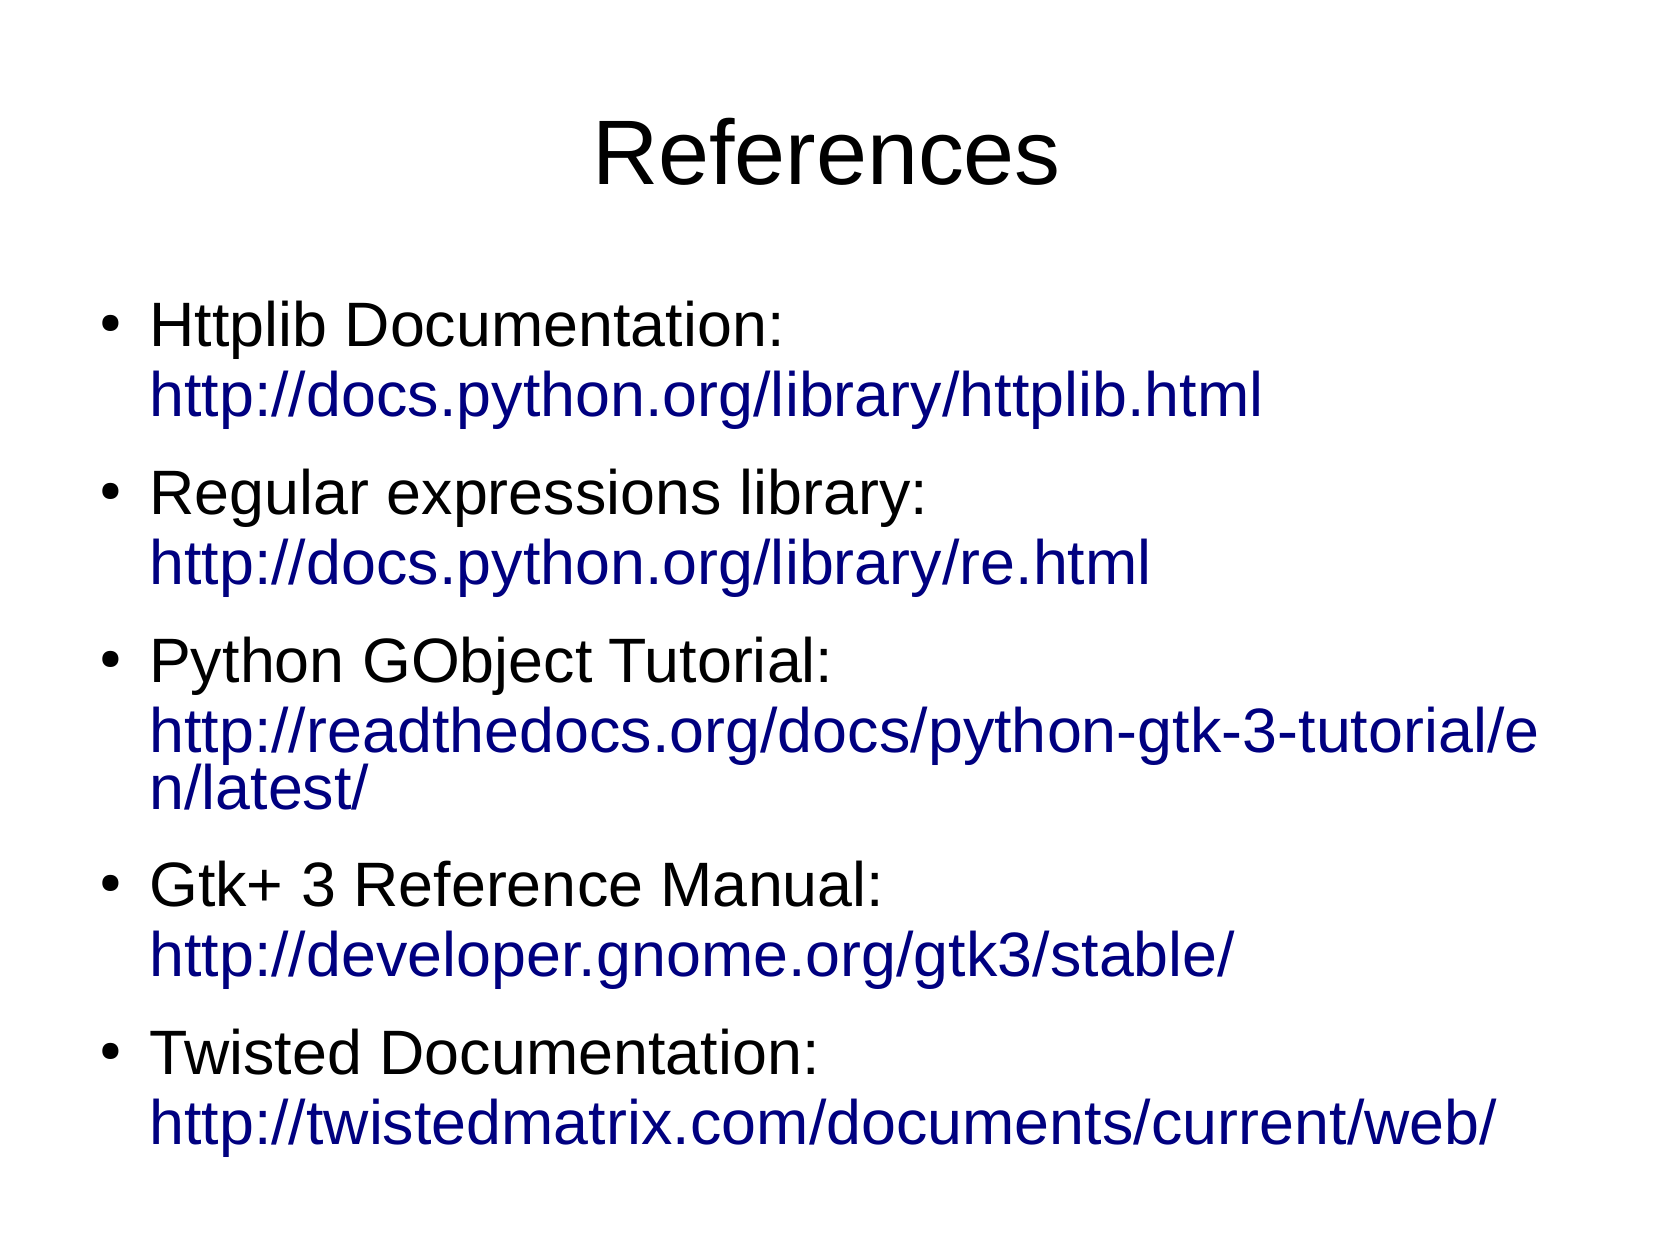

# References
Httplib Documentation: http://docs.python.org/library/httplib.html
Regular expressions library: http://docs.python.org/library/re.html
Python GObject Tutorial: http://readthedocs.org/docs/python-gtk-3-tutorial/en/latest/
Gtk+ 3 Reference Manual: http://developer.gnome.org/gtk3/stable/
Twisted Documentation: http://twistedmatrix.com/documents/current/web/